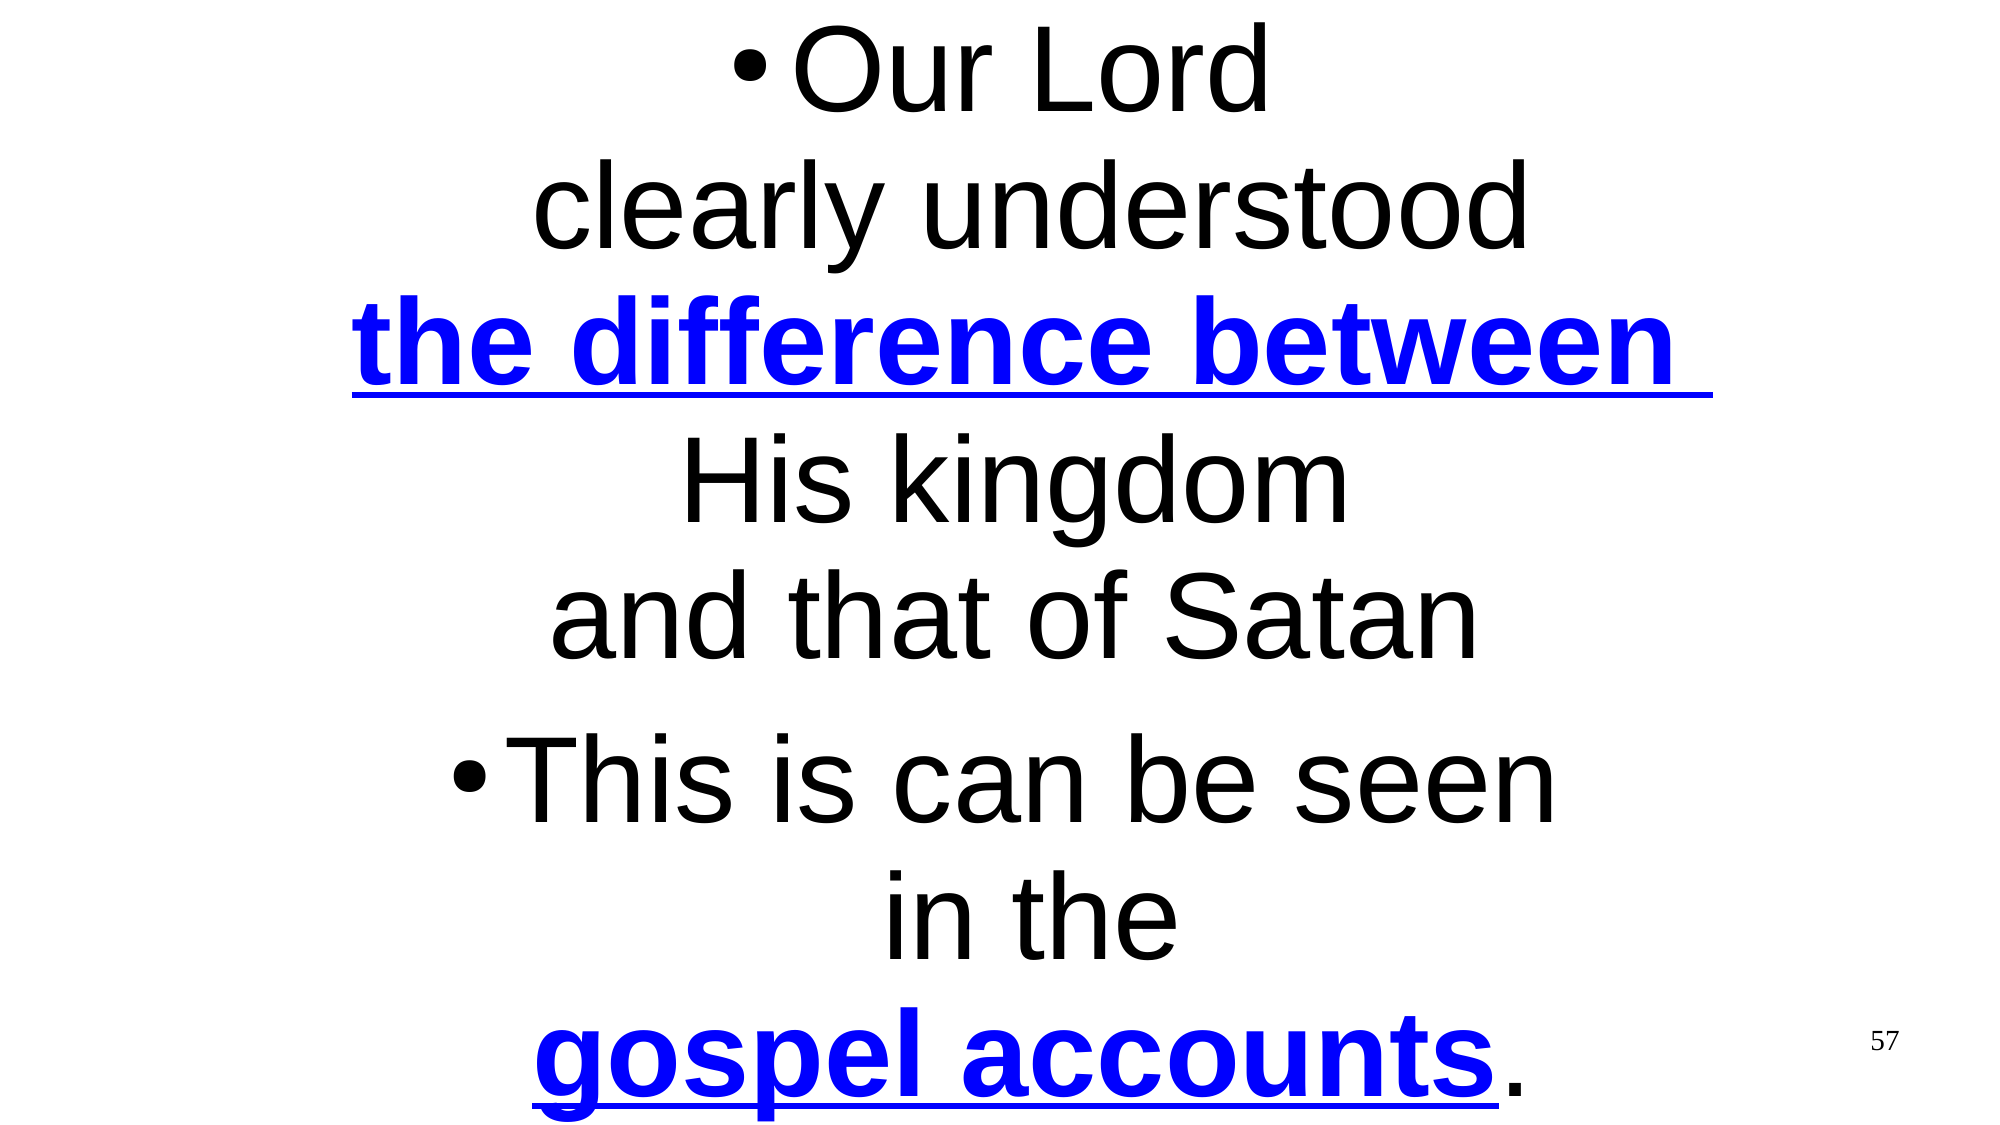

# Our Lord clearly understood the difference between His kingdom and that of Satan
This is can be seen
 in the
gospel accounts.
57